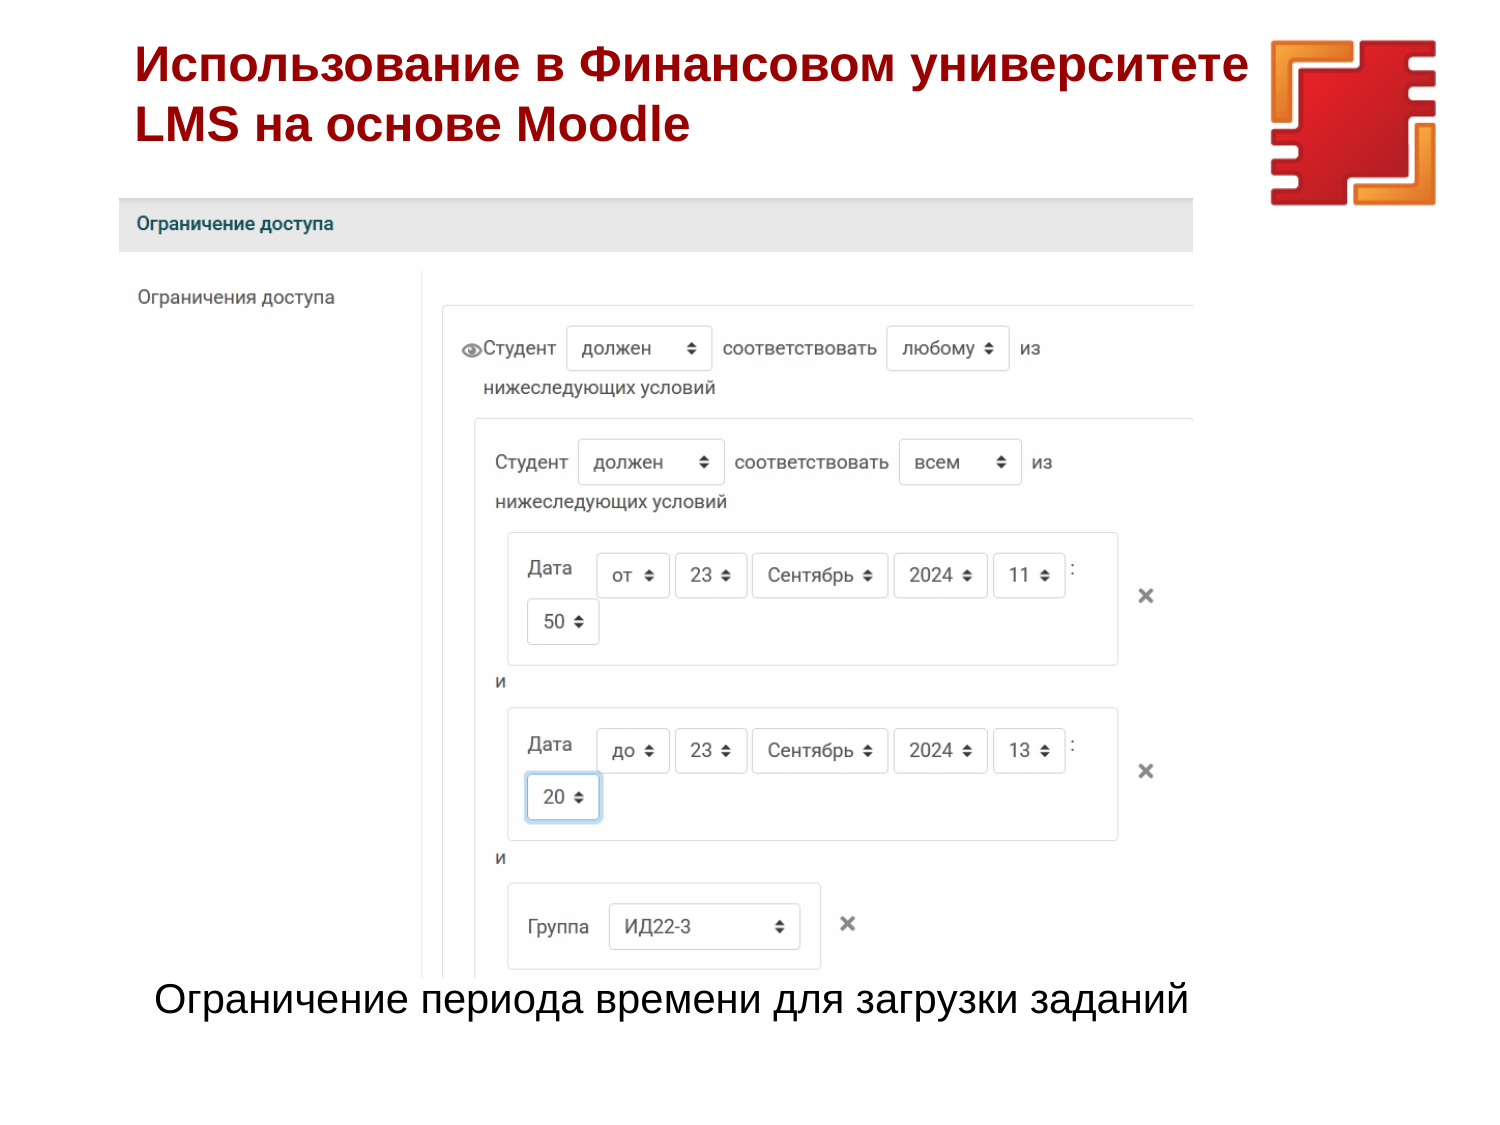

Использование в Финансовом университете LMS на основе Moodle
Ограничение периода времени для загрузки заданий